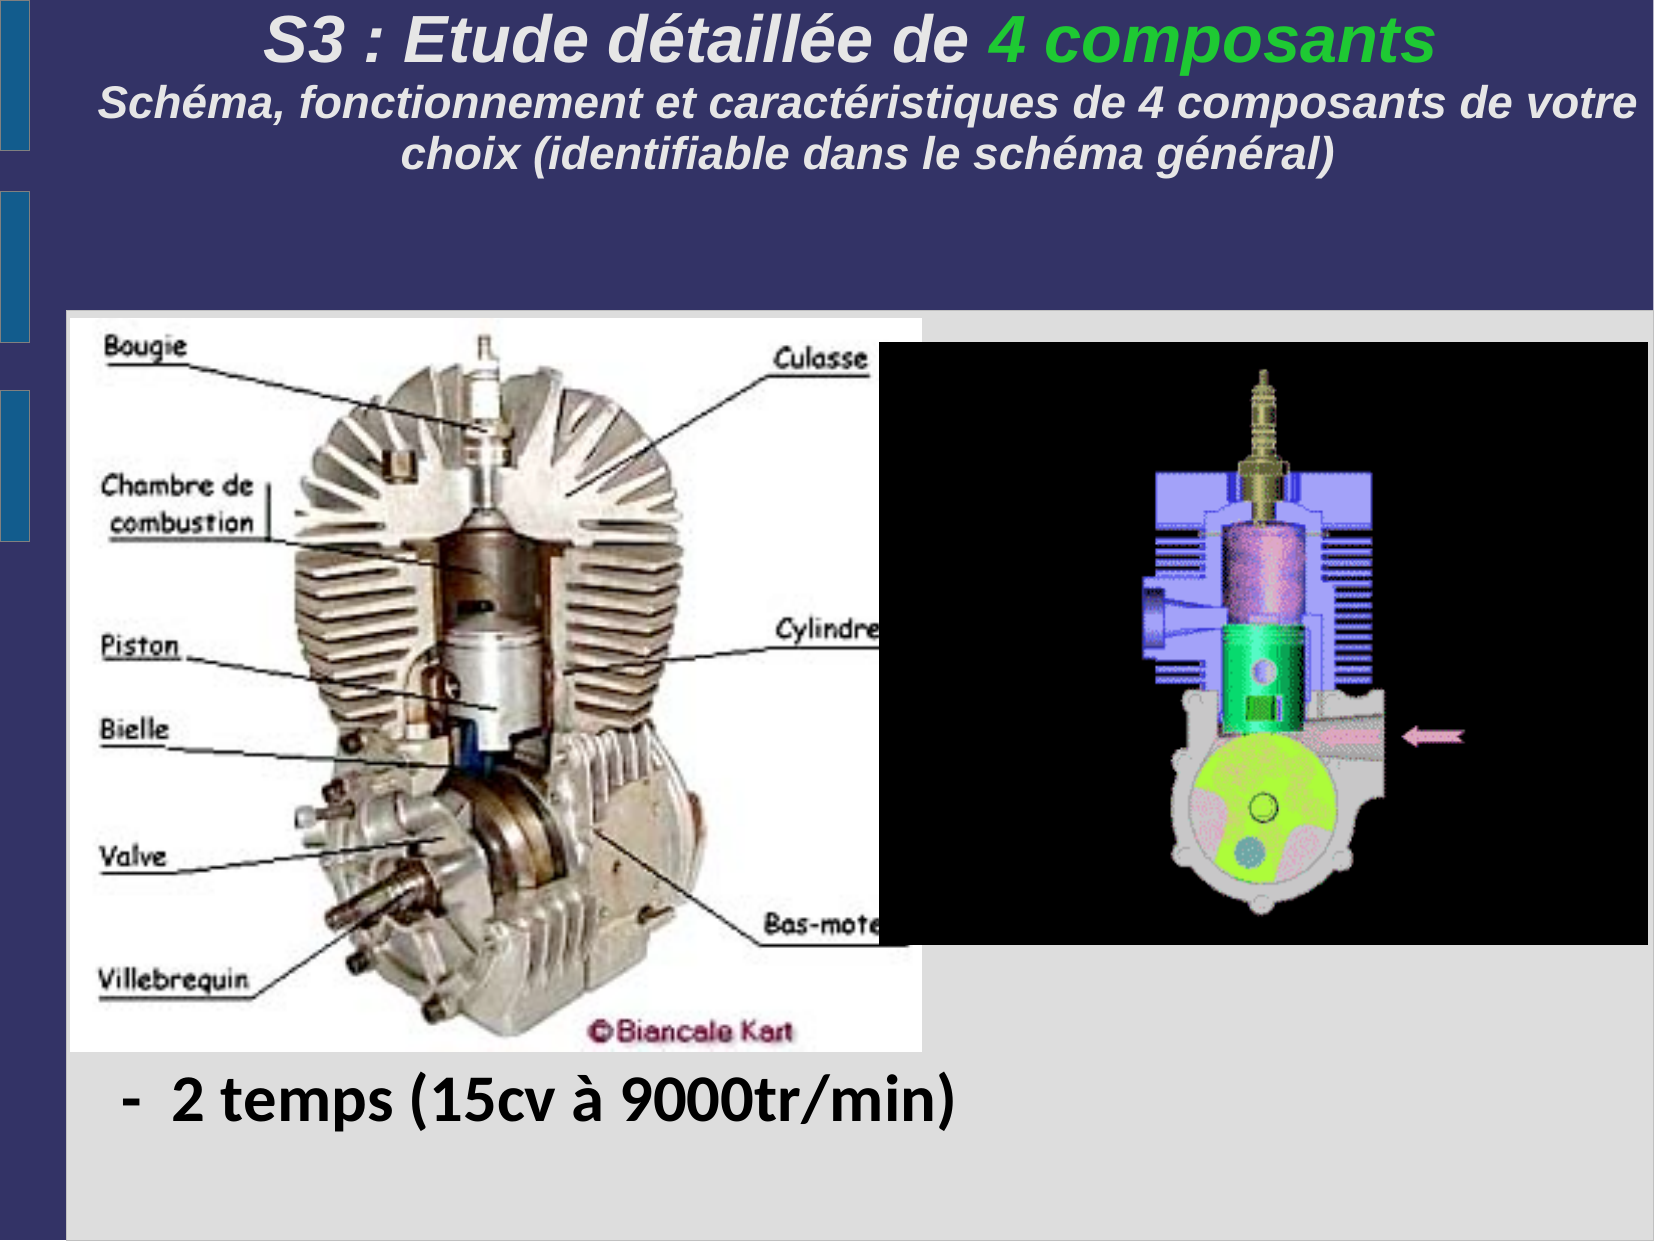

# S3 : Etude détaillée de 4 composants Schéma, fonctionnement et caractéristiques de 4 composants de votre choix (identifiable dans le schéma général)
- 2 temps (15cv à 9000tr/min)